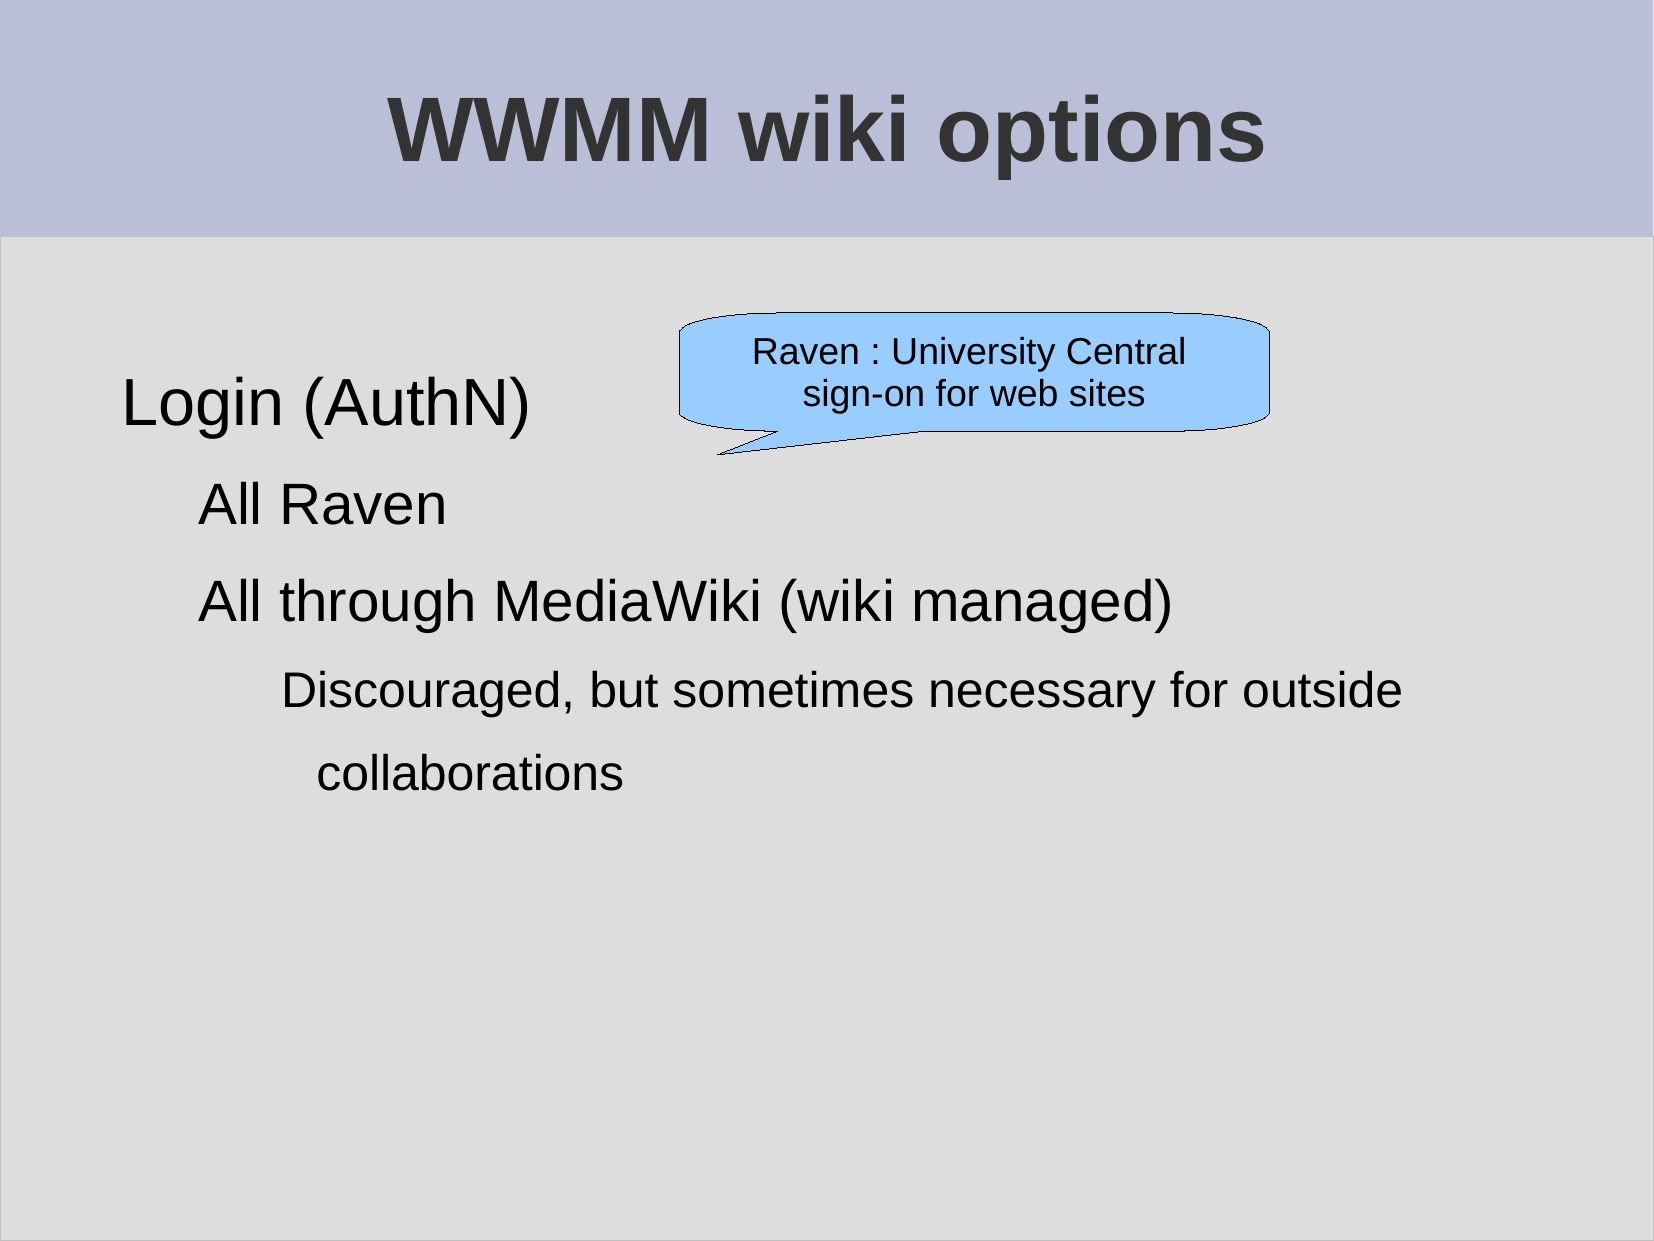

WWMM wiki options
Raven : University Central
sign-on for web sites
# Login (AuthN)
All Raven
All through MediaWiki (wiki managed)
Discouraged, but sometimes necessary for outside collaborations